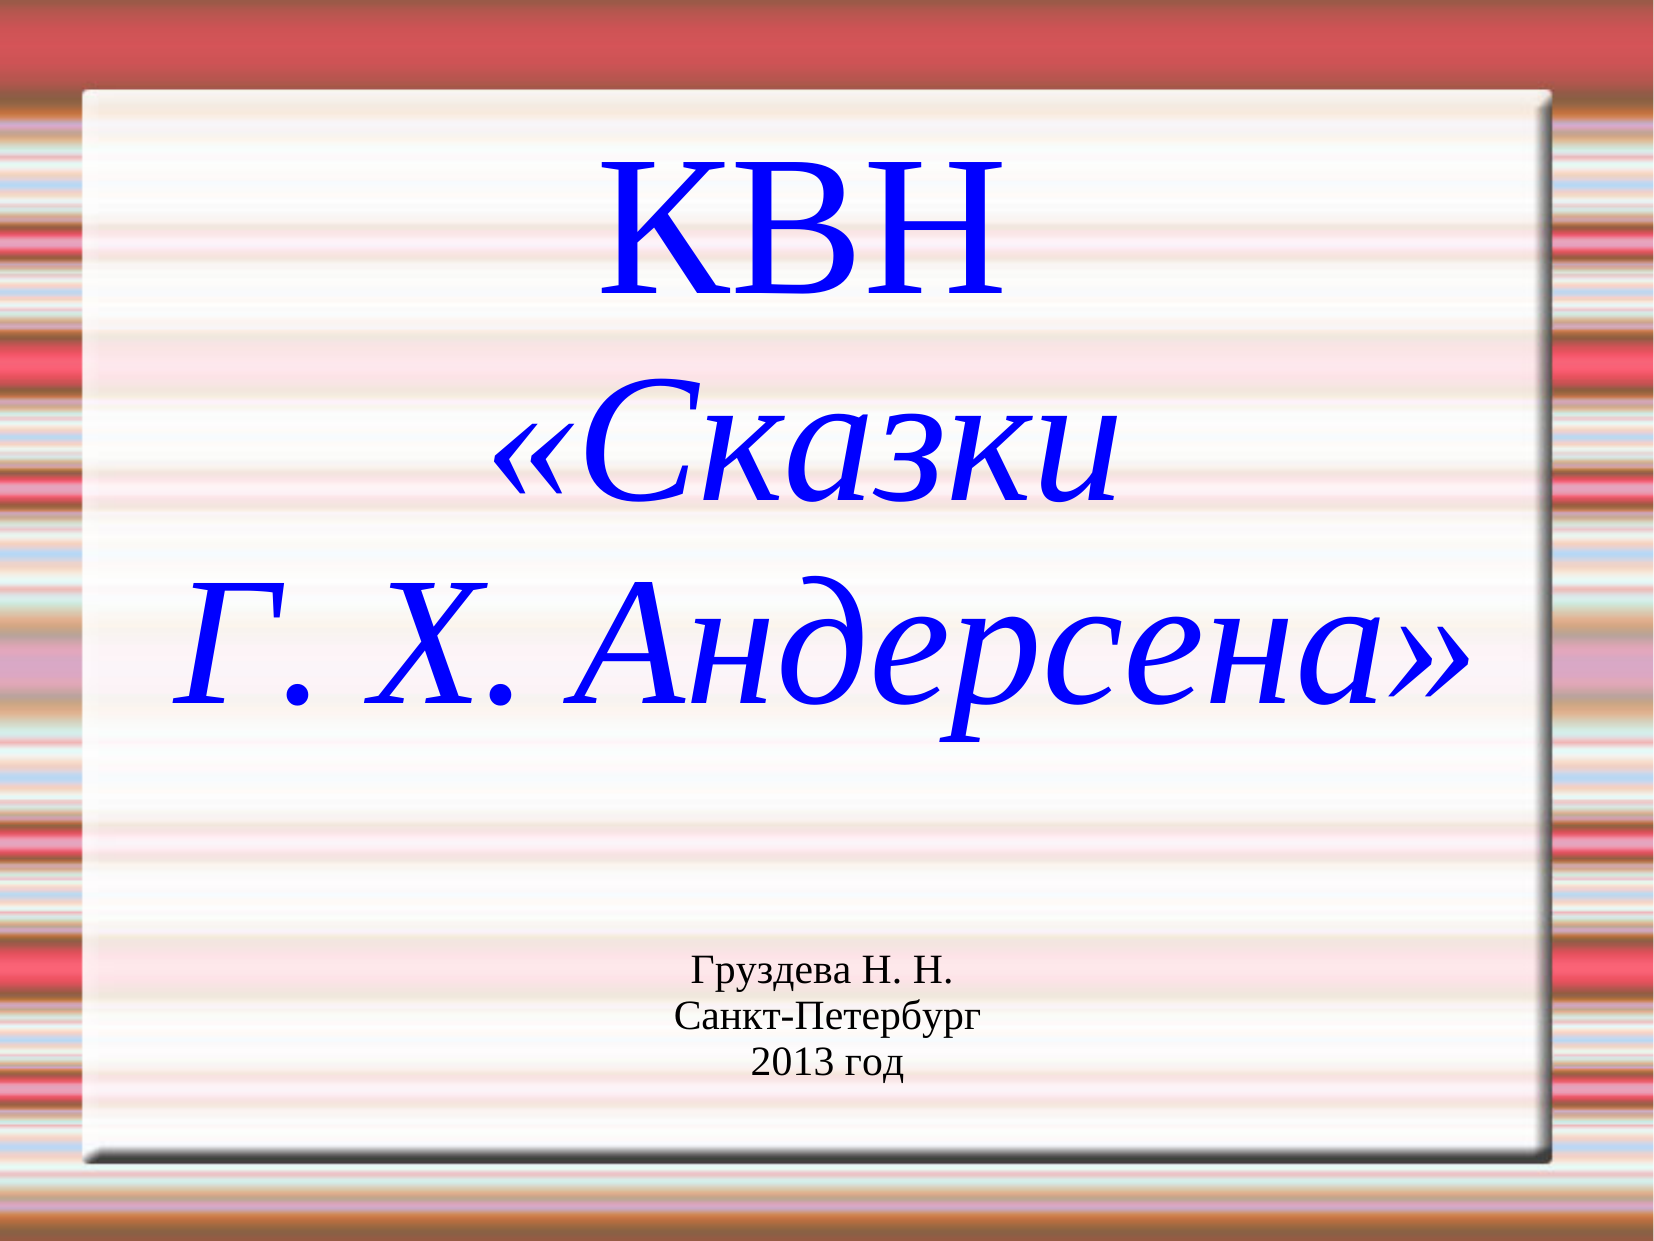

# КВН
«Сказки
Г. Х. Андерсена»
Груздева Н. Н.
Санкт-Петербург
2013 год